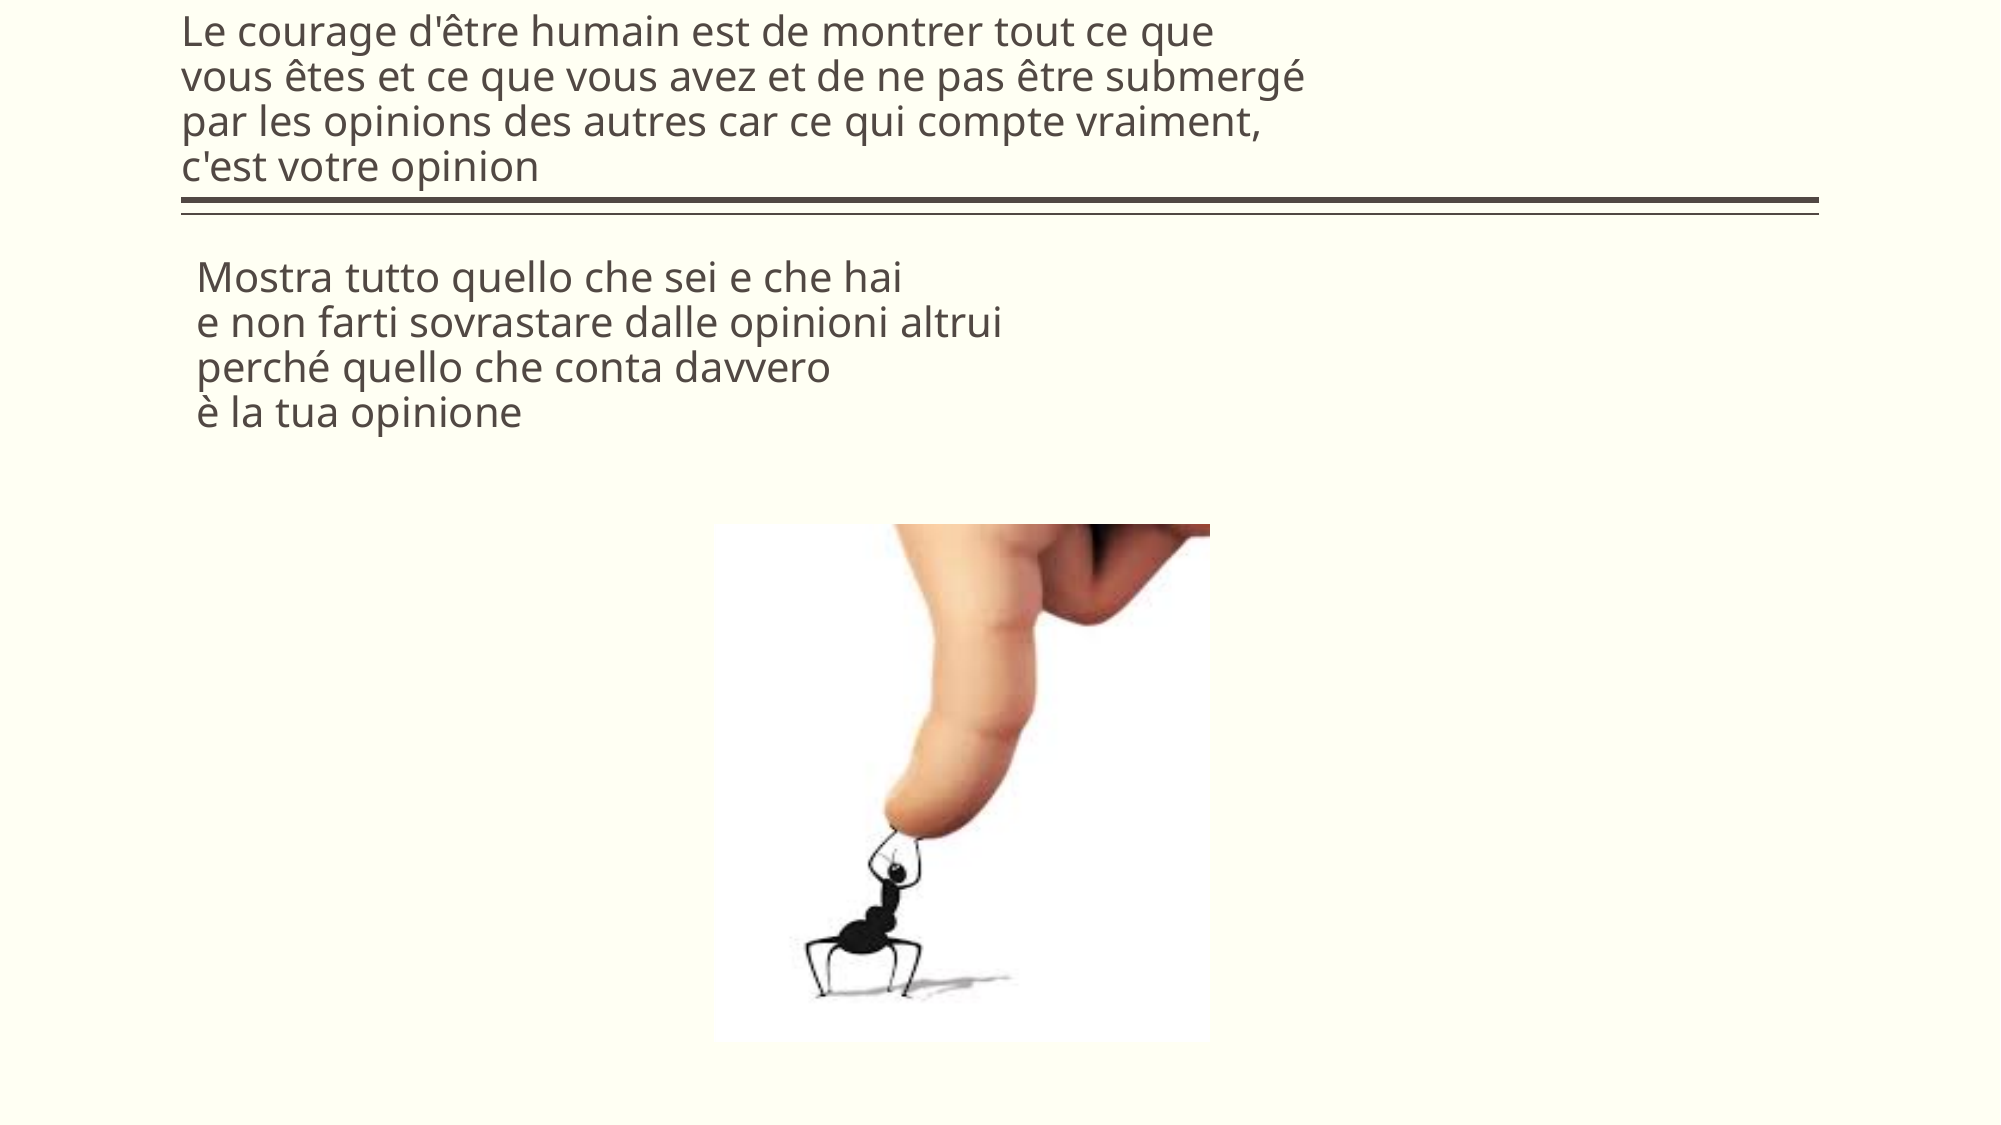

# Le courage d'être humain est de montrer tout ce que vous êtes et ce que vous avez et de ne pas être submergé par les opinions des autres car ce qui compte vraiment, c'est votre opinion
Mostra tutto quello che sei e che hai
e non farti sovrastare dalle opinioni altrui
perché quello che conta davvero
è la tua opinione